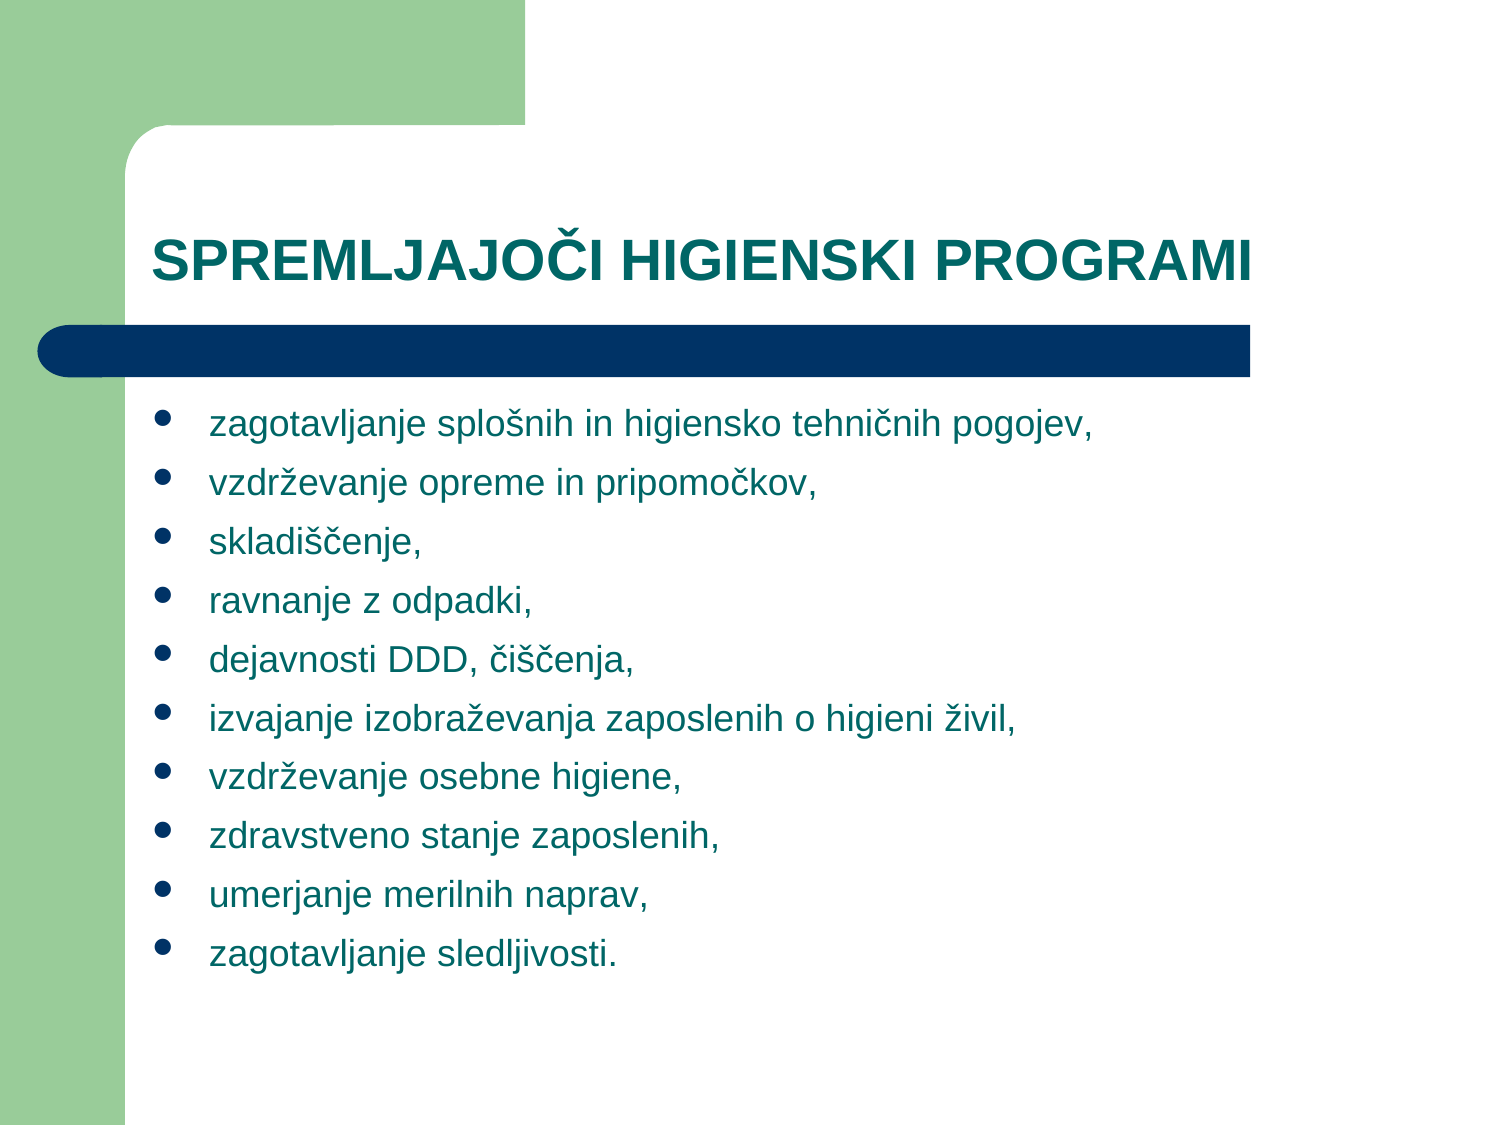

# SPREMLJAJOČI HIGIENSKI PROGRAMI
zagotavljanje splošnih in higiensko tehničnih pogojev,
vzdrževanje opreme in pripomočkov,
skladiščenje,
ravnanje z odpadki,
dejavnosti DDD, čiščenja,
izvajanje izobraževanja zaposlenih o higieni živil,
vzdrževanje osebne higiene,
zdravstveno stanje zaposlenih,
umerjanje merilnih naprav,
zagotavljanje sledljivosti.